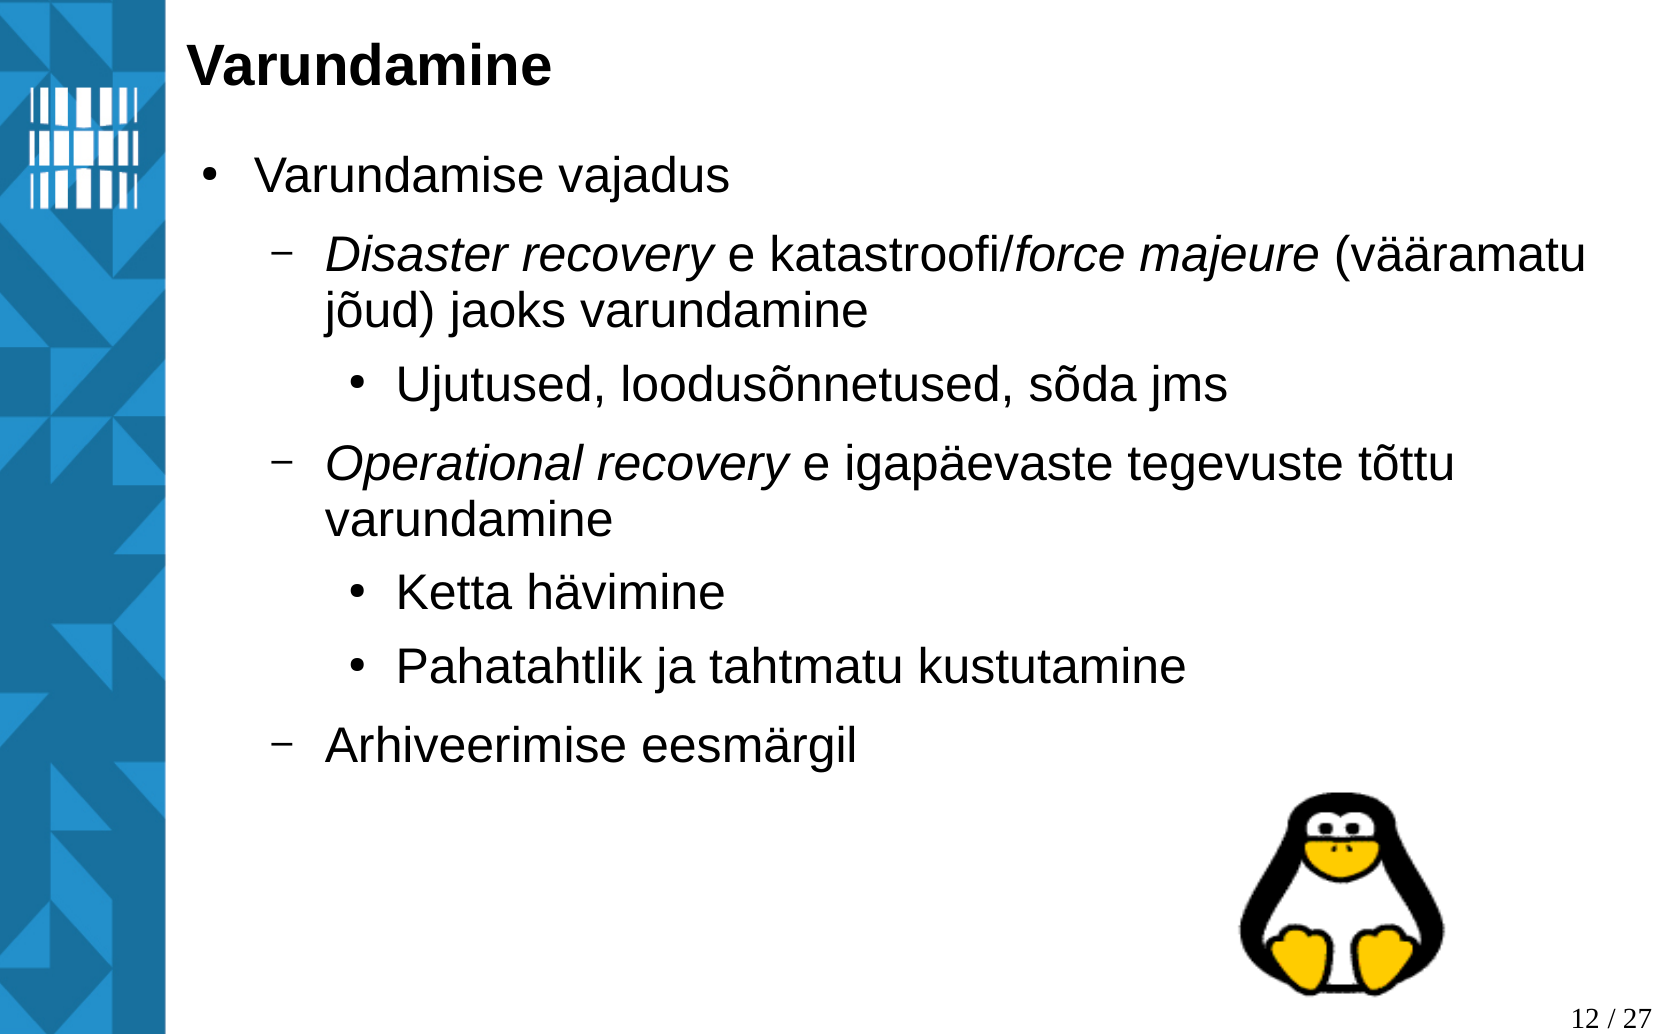

# Varundamine
Varundamise vajadus
Disaster recovery e katastroofi/force majeure (vääramatu jõud) jaoks varundamine
Ujutused, loodusõnnetused, sõda jms
Operational recovery e igapäevaste tegevuste tõttu varundamine
Ketta hävimine
Pahatahtlik ja tahtmatu kustutamine
Arhiveerimise eesmärgil